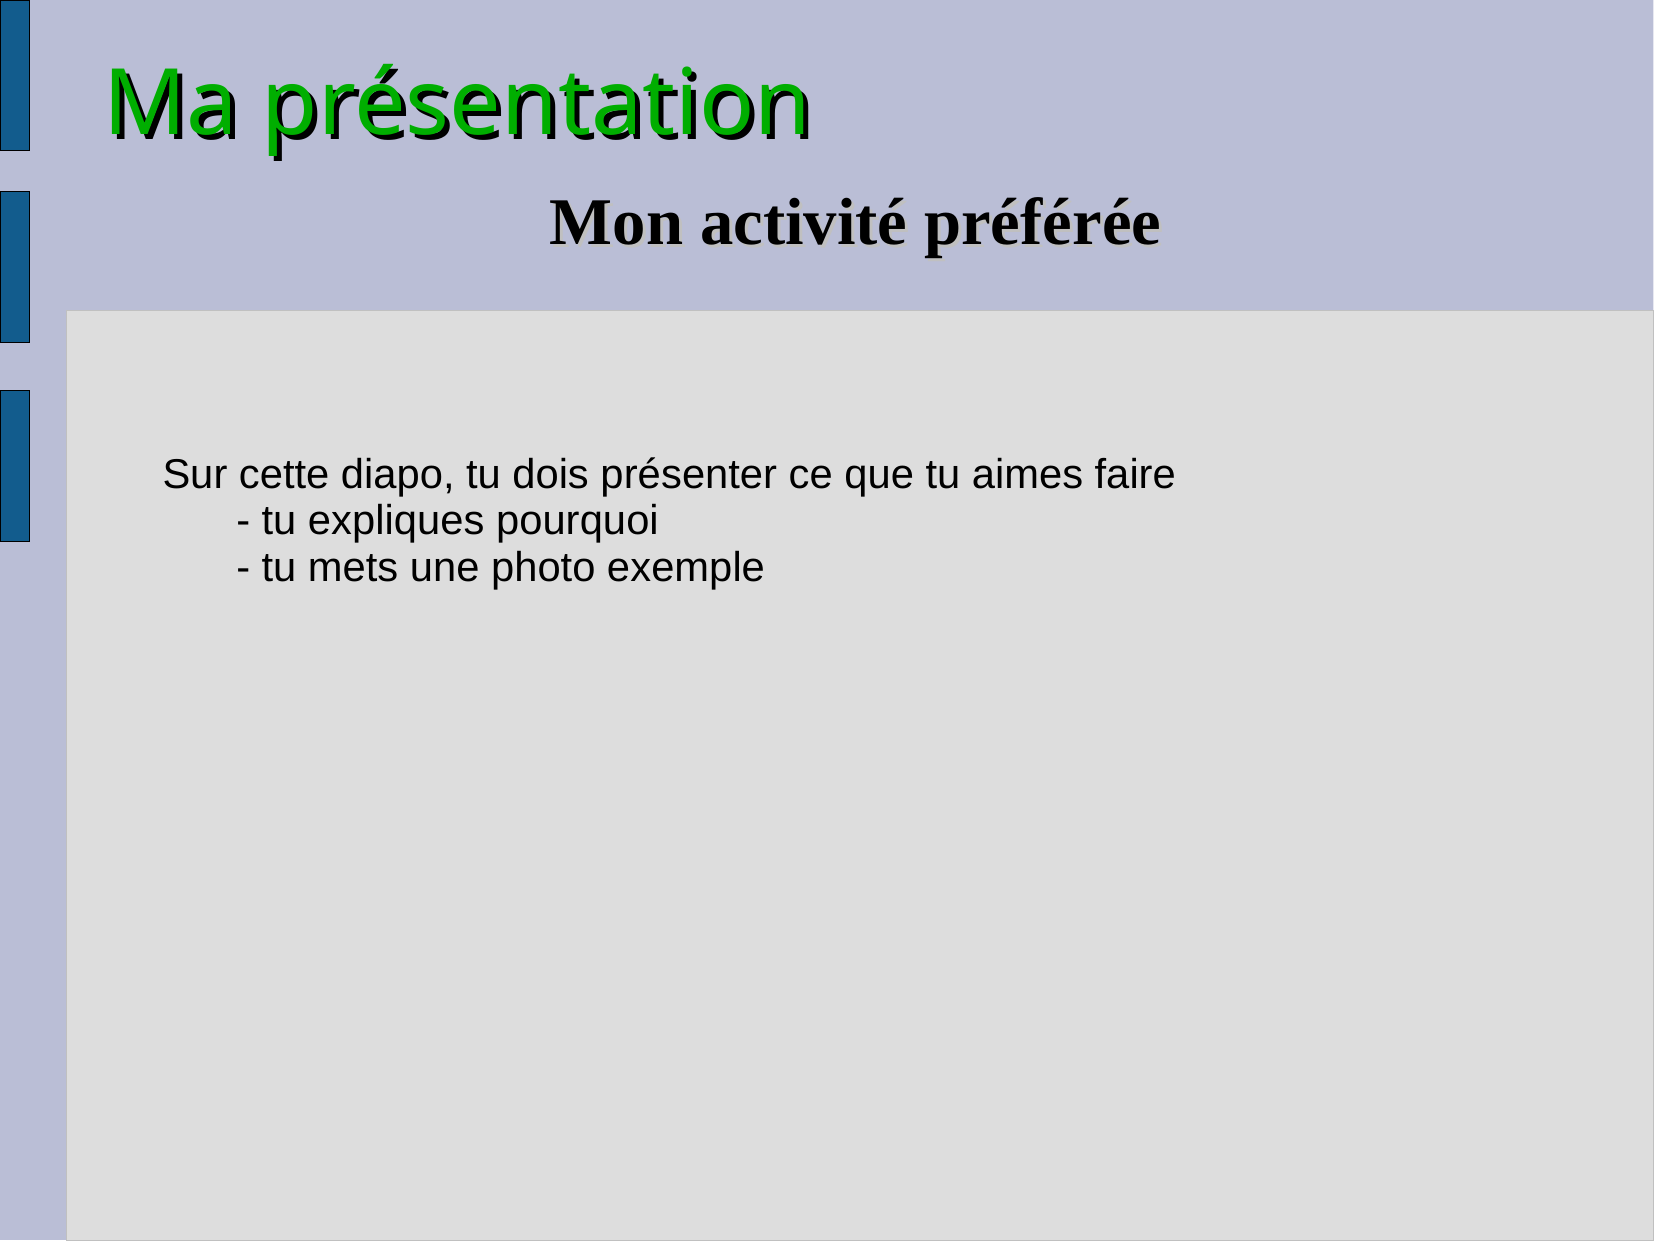

Ma présentation
Mon activité préférée
Sur cette diapo, tu dois présenter ce que tu aimes faire
	- tu expliques pourquoi
	- tu mets une photo exemple